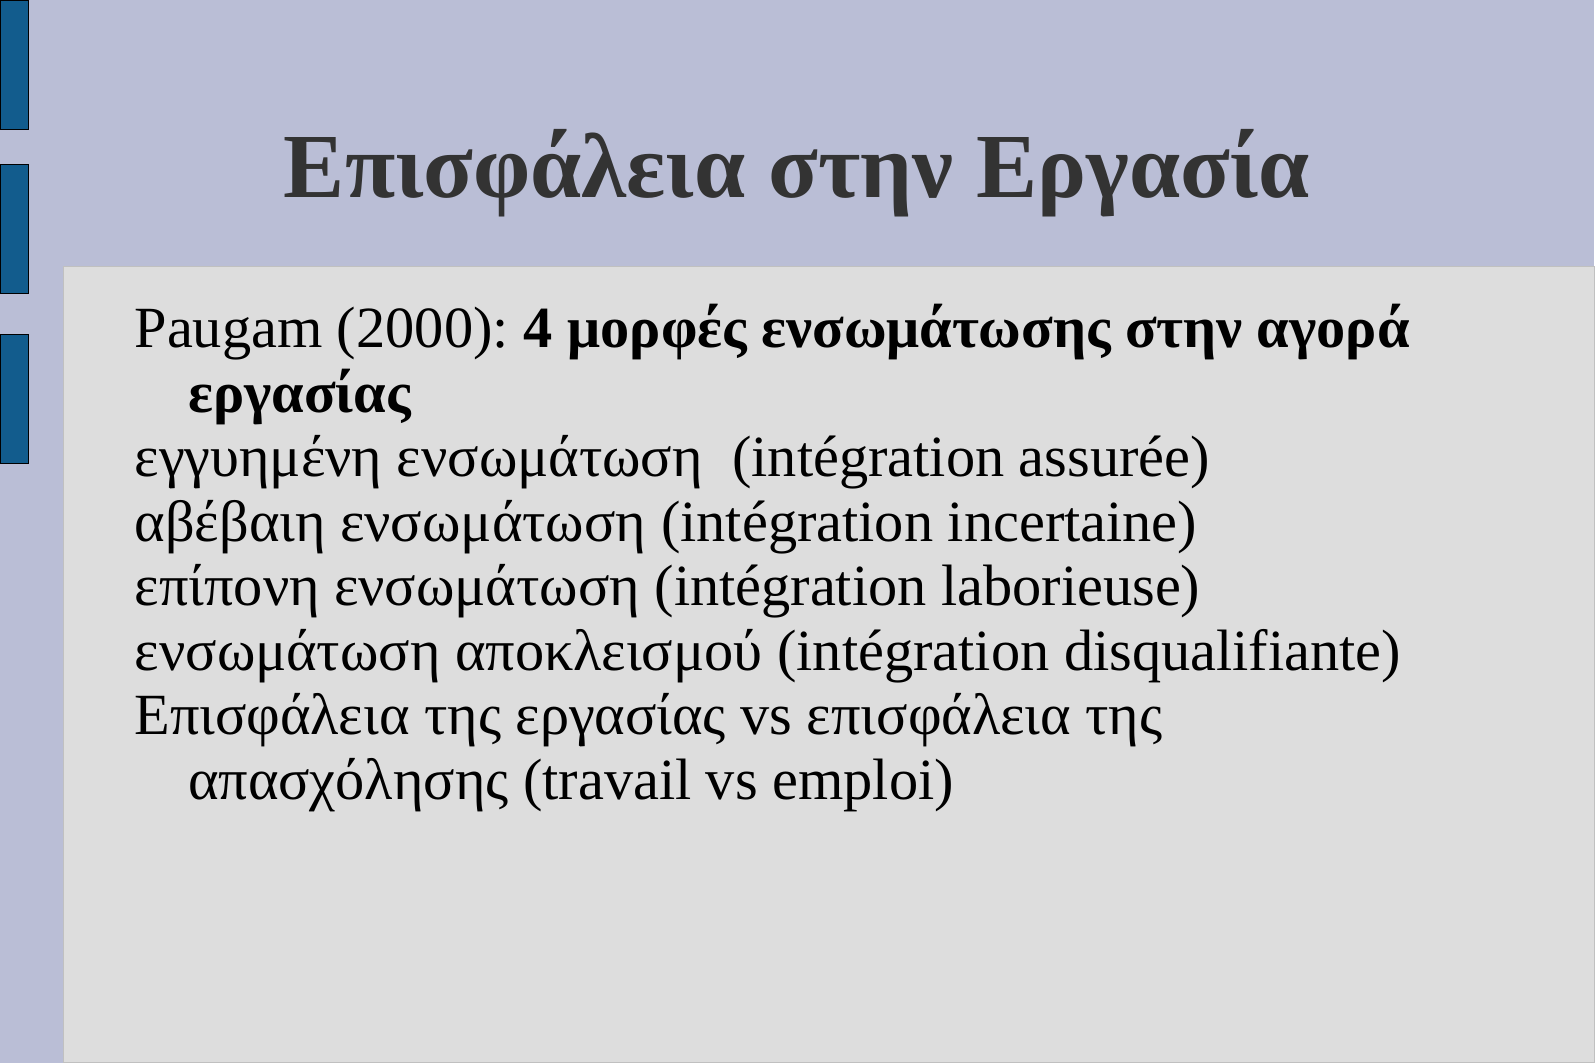

# Επισφάλεια στην Εργασία
Paugam (2000): 4 μορφές ενσωμάτωσης στην αγορά εργασίας
εγγυημένη ενσωμάτωση (intégration assurée)
αβέβαιη ενσωμάτωση (intégration incertaine)
επίπονη ενσωμάτωση (intégration laborieuse)
ενσωμάτωση αποκλεισμού (intégration disqualifiante)
Επισφάλεια της εργασίας vs επισφάλεια της απασχόλησης (travail vs emploi)